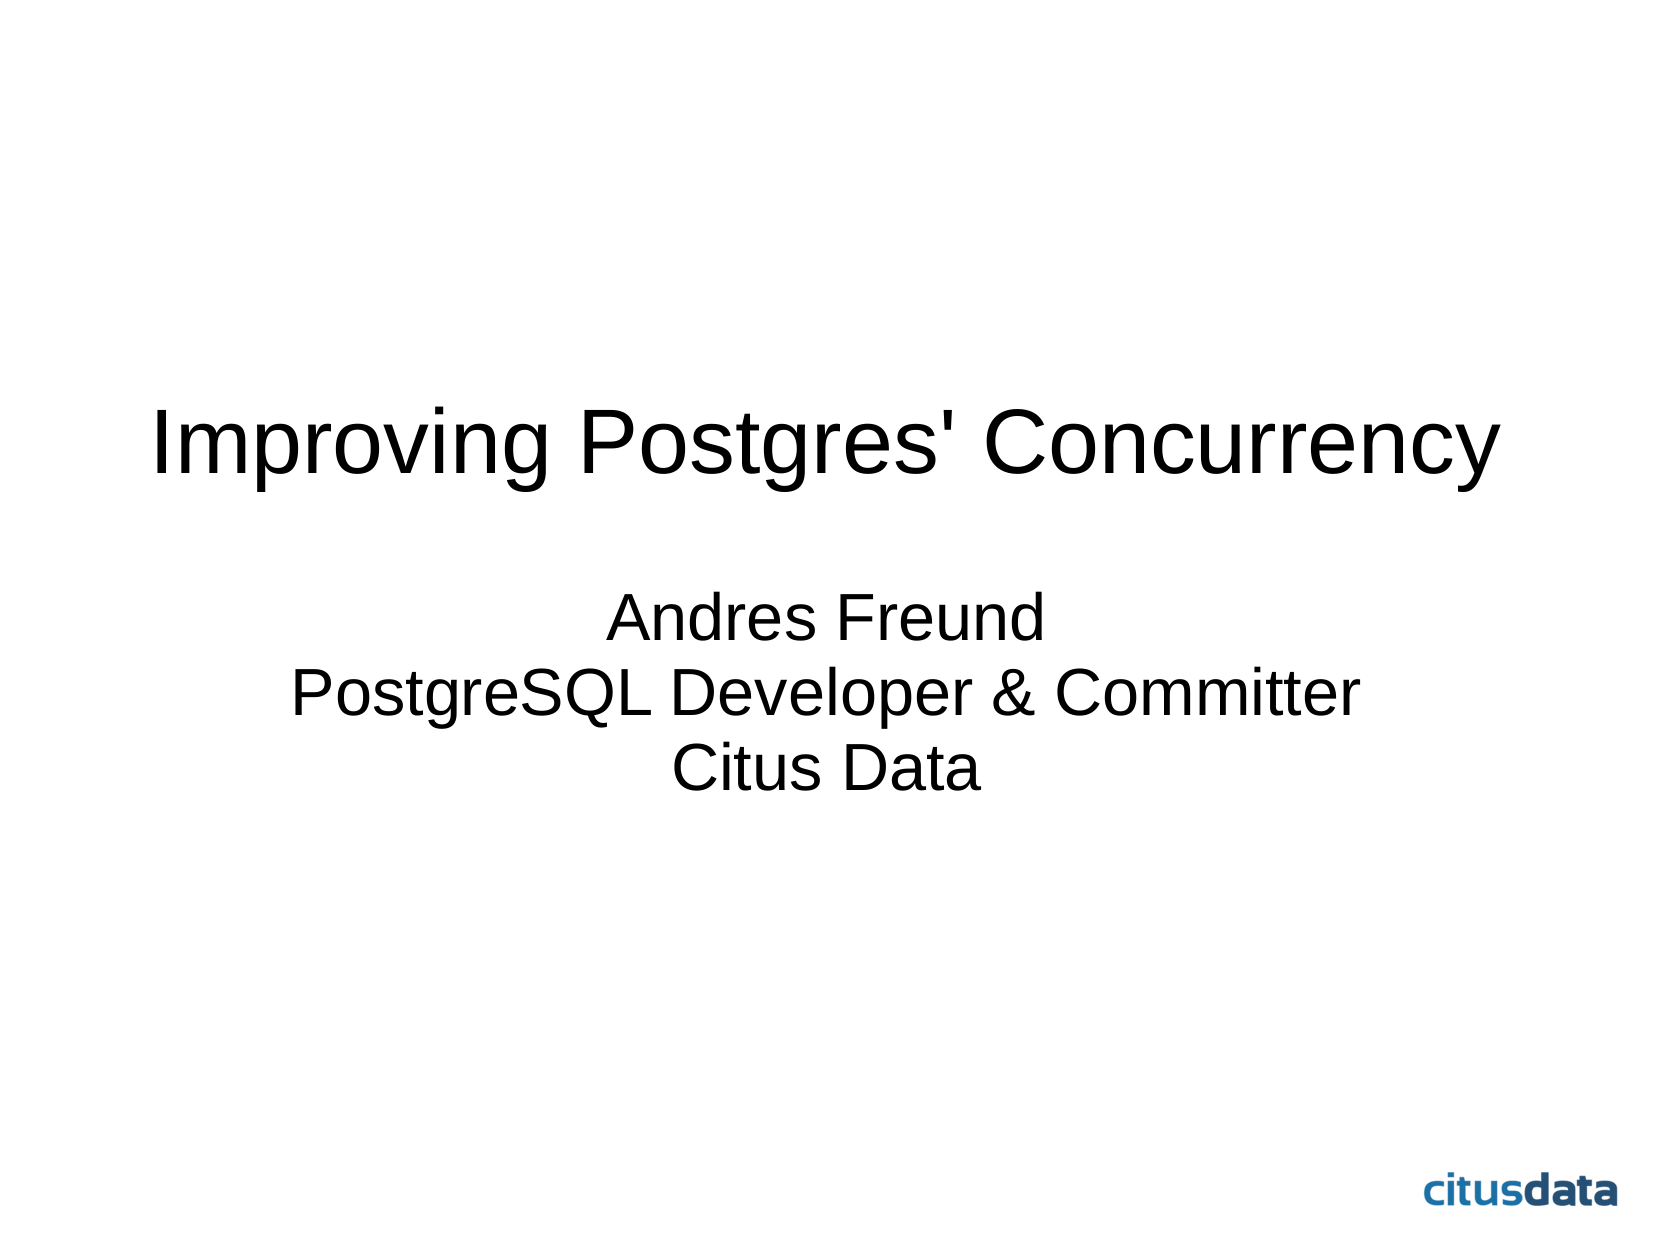

Andres Freund
PostgreSQL Developer & Committer
Citus Data
# Improving Postgres' Concurrency